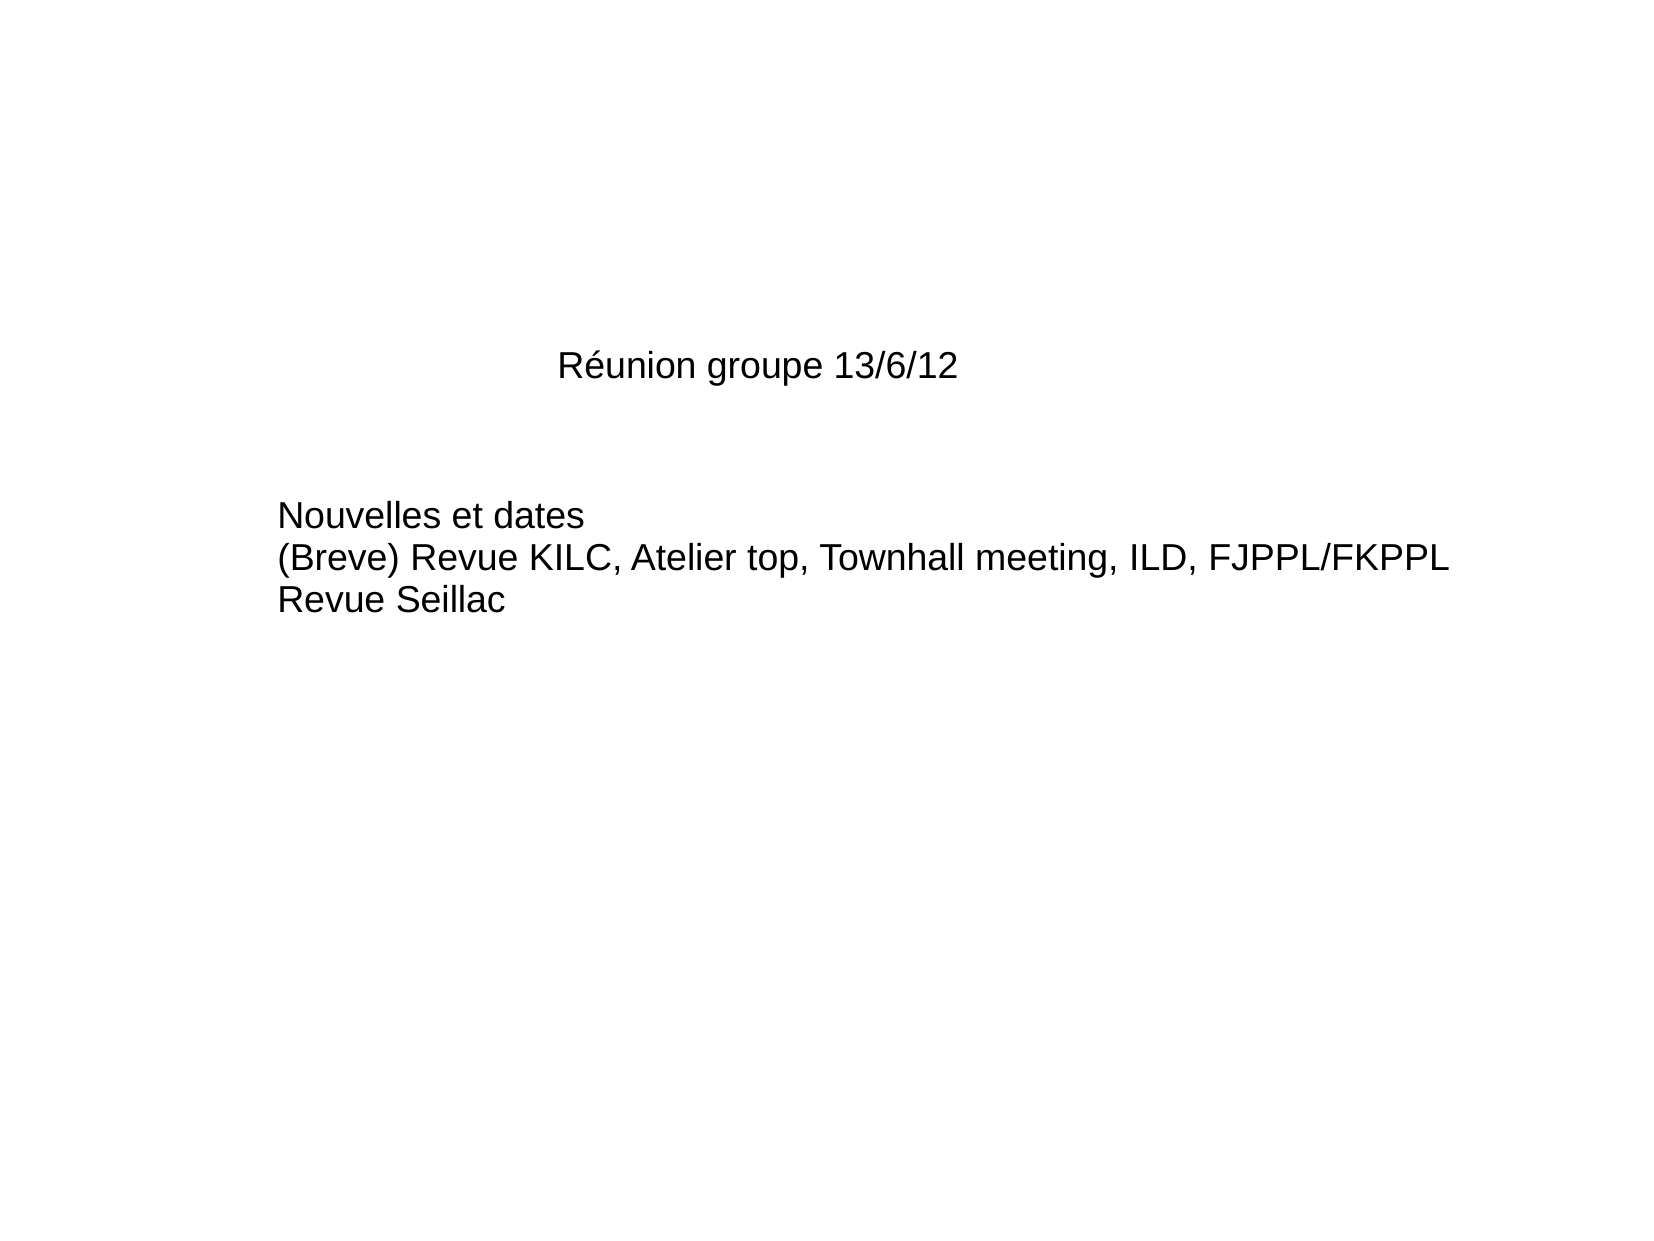

Réunion groupe 13/6/12
Nouvelles et dates
(Breve) Revue KILC, Atelier top, Townhall meeting, ILD, FJPPL/FKPPL
Revue Seillac